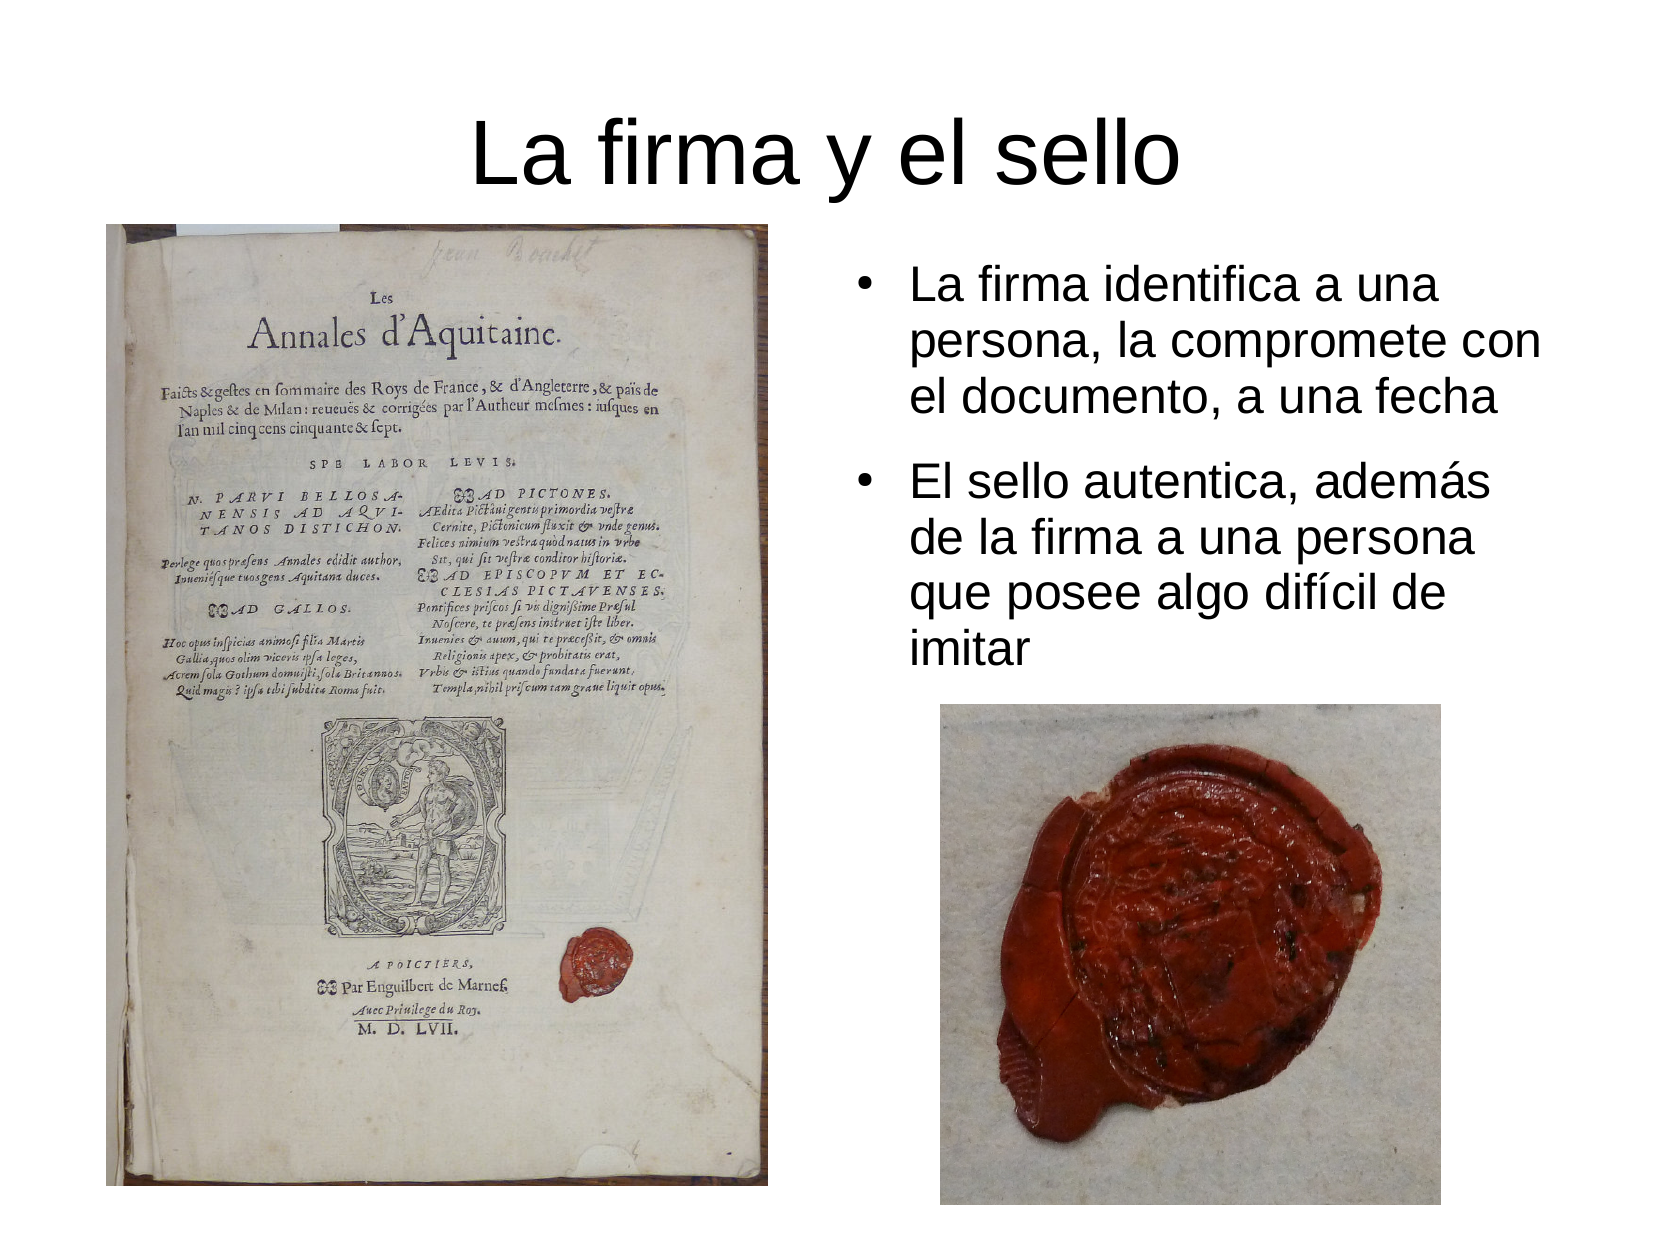

# La firma y el sello
La firma identifica a una persona, la compromete con el documento, a una fecha
El sello autentica, además de la firma a una persona que posee algo difícil de imitar